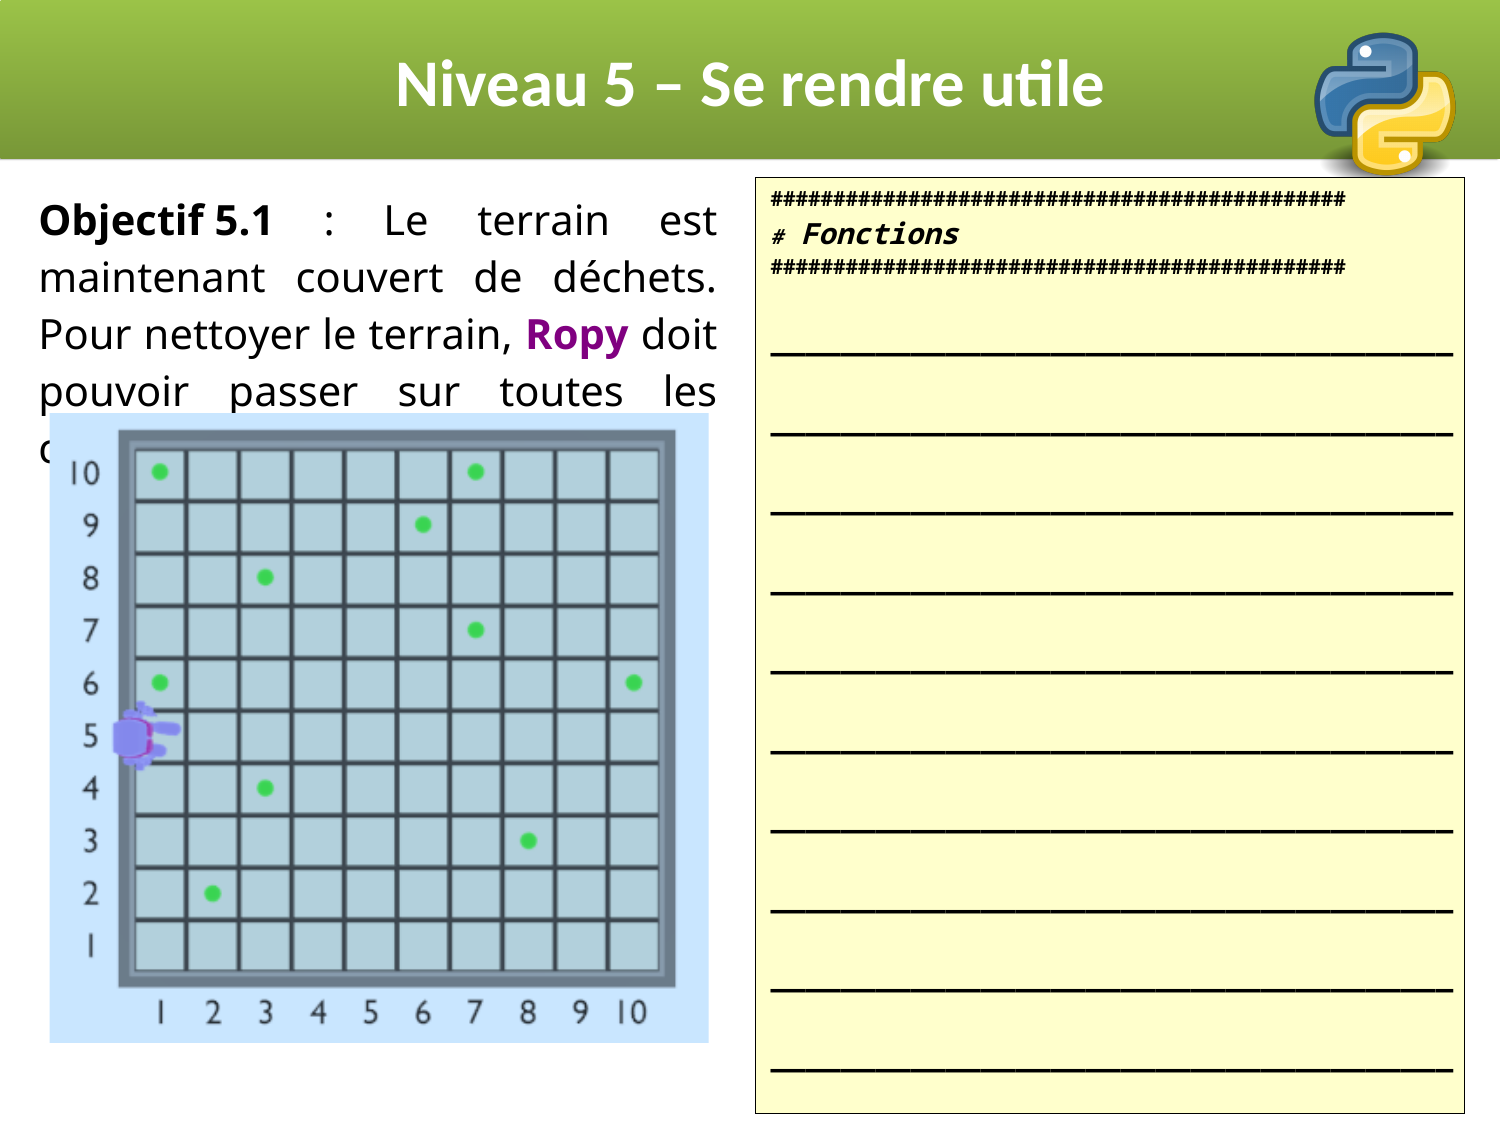

Niveau 5 – Se rendre utile
##############################################
# Fonctions
##############################################
_______________________________________
_______________________________________
_______________________________________
_______________________________________
_______________________________________
_______________________________________
_______________________________________
_______________________________________
_______________________________________
_______________________________________
_______________________________________
_______________________________________
_______________________________________
_______________________________________
Objectif 5.1 : Le terrain est maintenant couvert de déchets. Pour nettoyer le terrain, Ropy doit pouvoir passer sur toutes les cases.